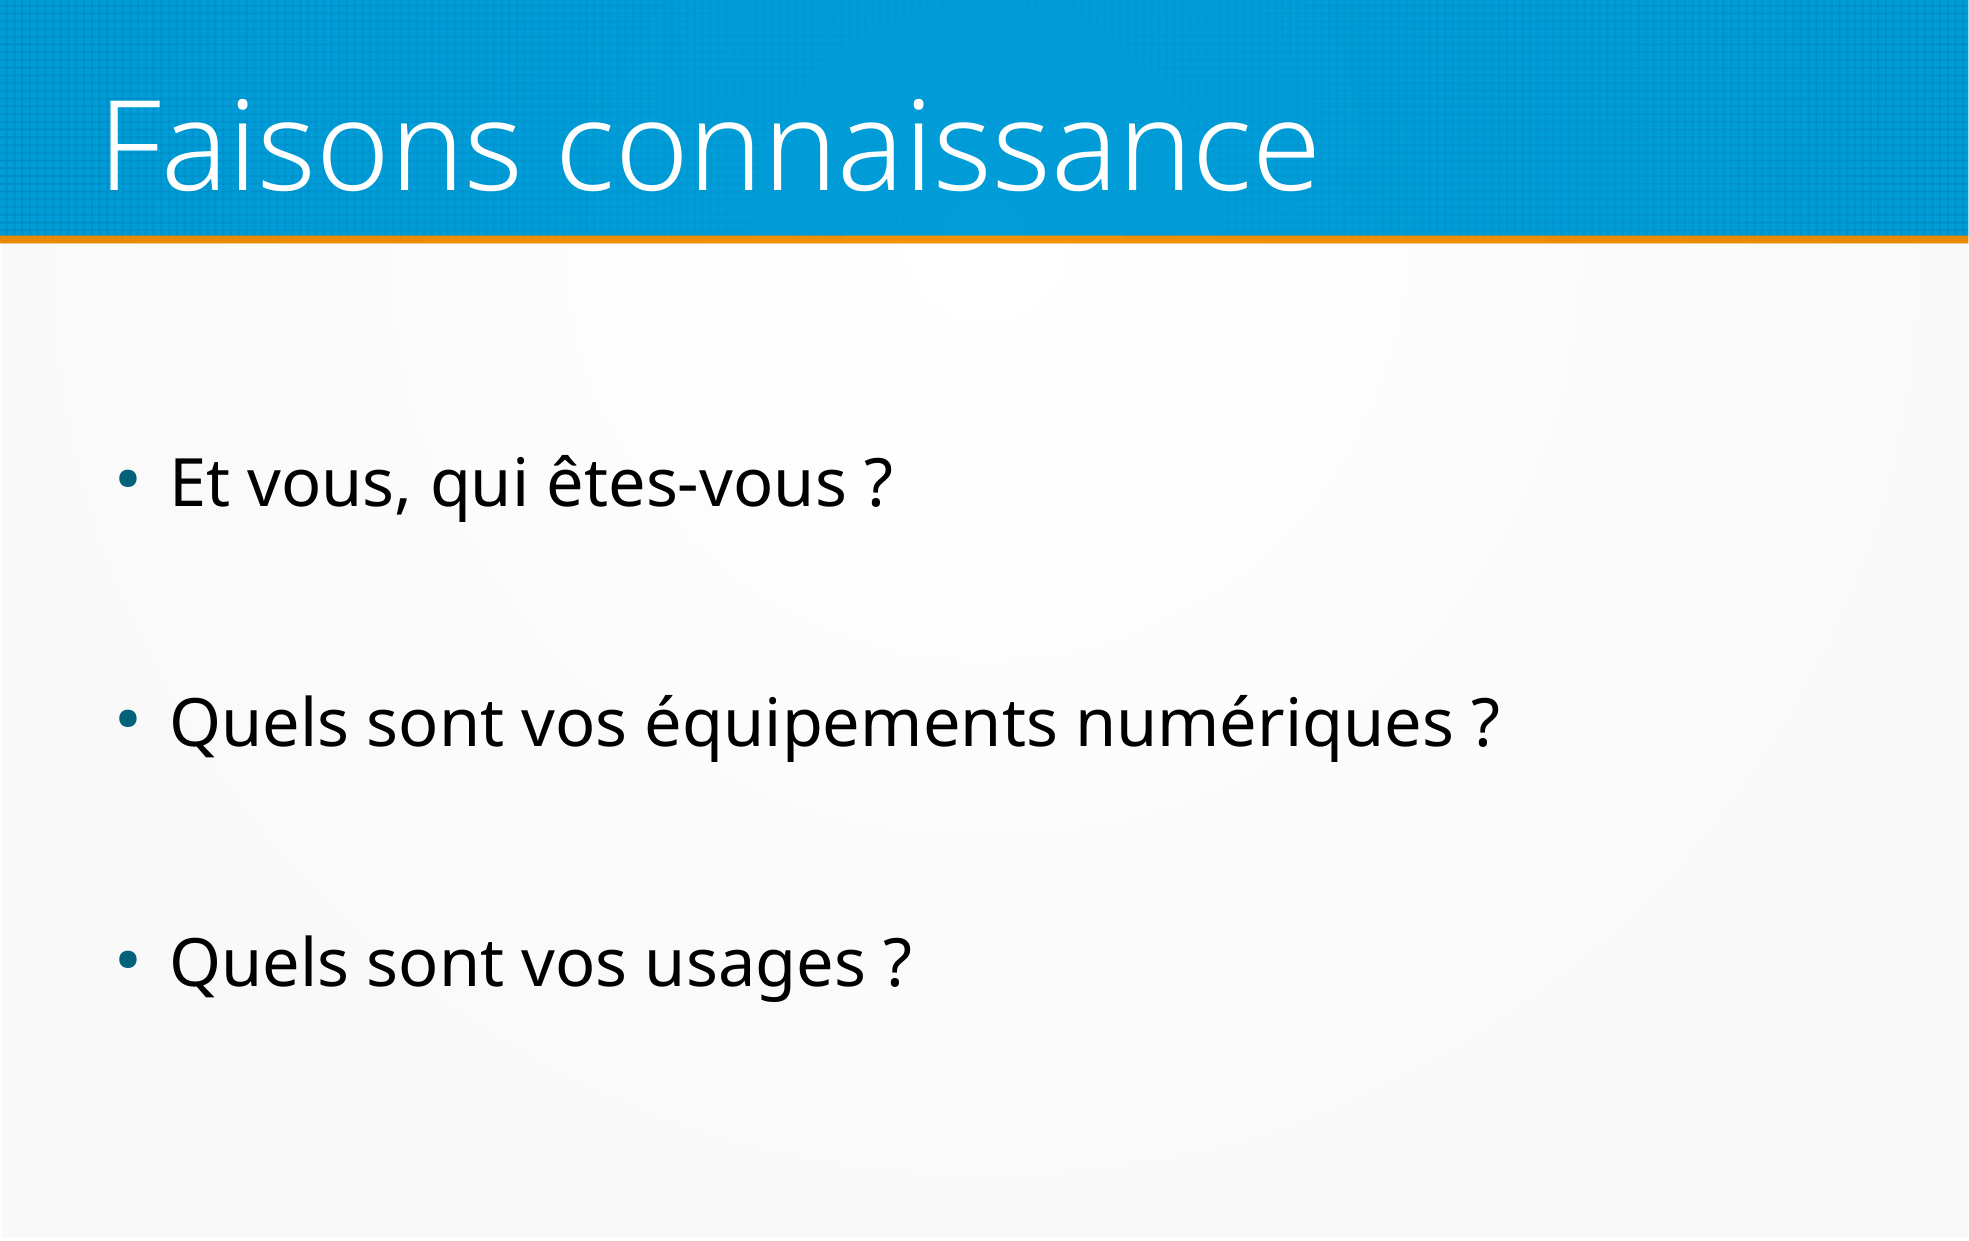

# Faisons connaissance
Et vous, qui êtes-vous ?
Quels sont vos équipements numériques ?
Quels sont vos usages ?